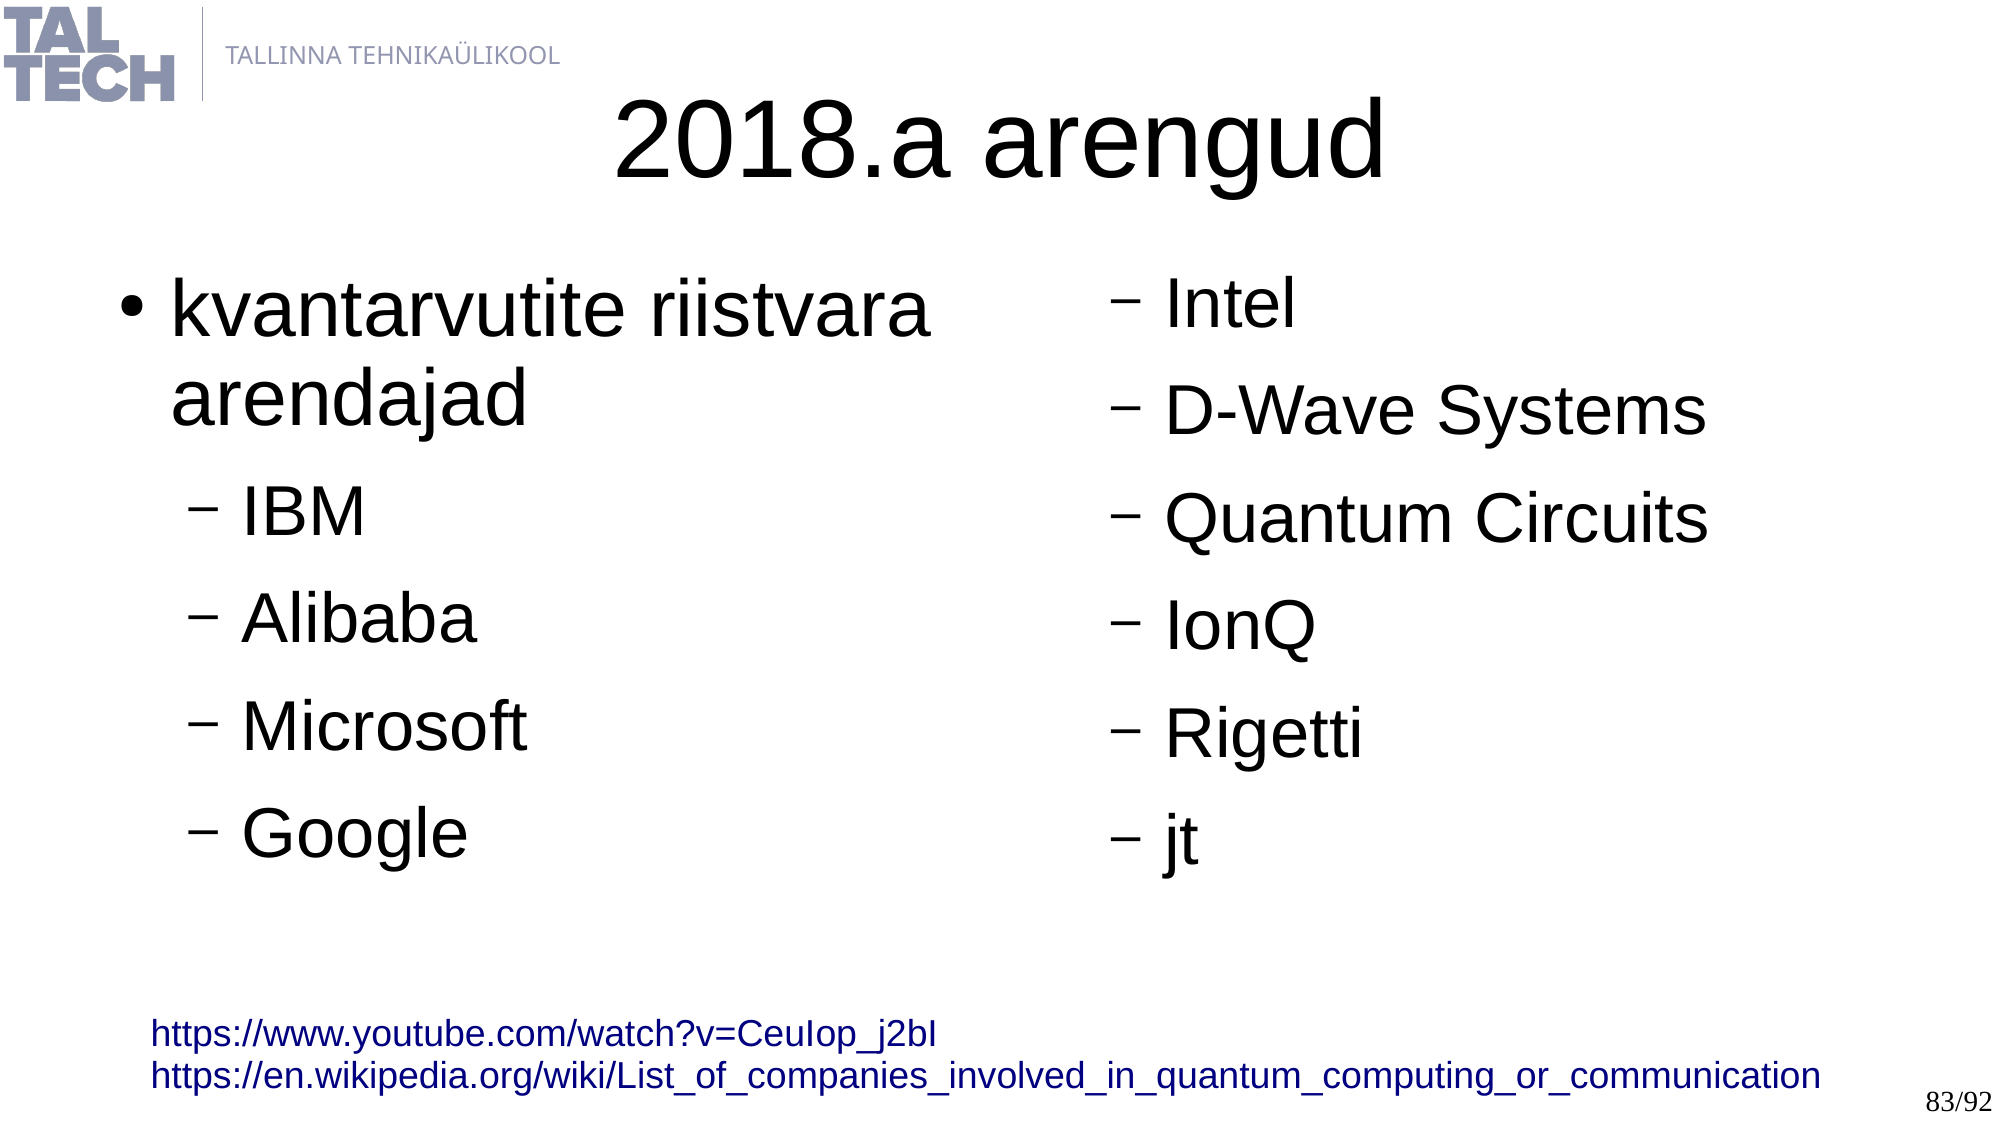

# 2018.a arengud
kvantarvutite riistvara arendajad
IBM
Alibaba
Microsoft
Google
Intel
D-Wave Systems
Quantum Circuits
IonQ
Rigetti
jt
https://www.youtube.com/watch?v=CeuIop_j2bI
https://en.wikipedia.org/wiki/List_of_companies_involved_in_quantum_computing_or_communication
83